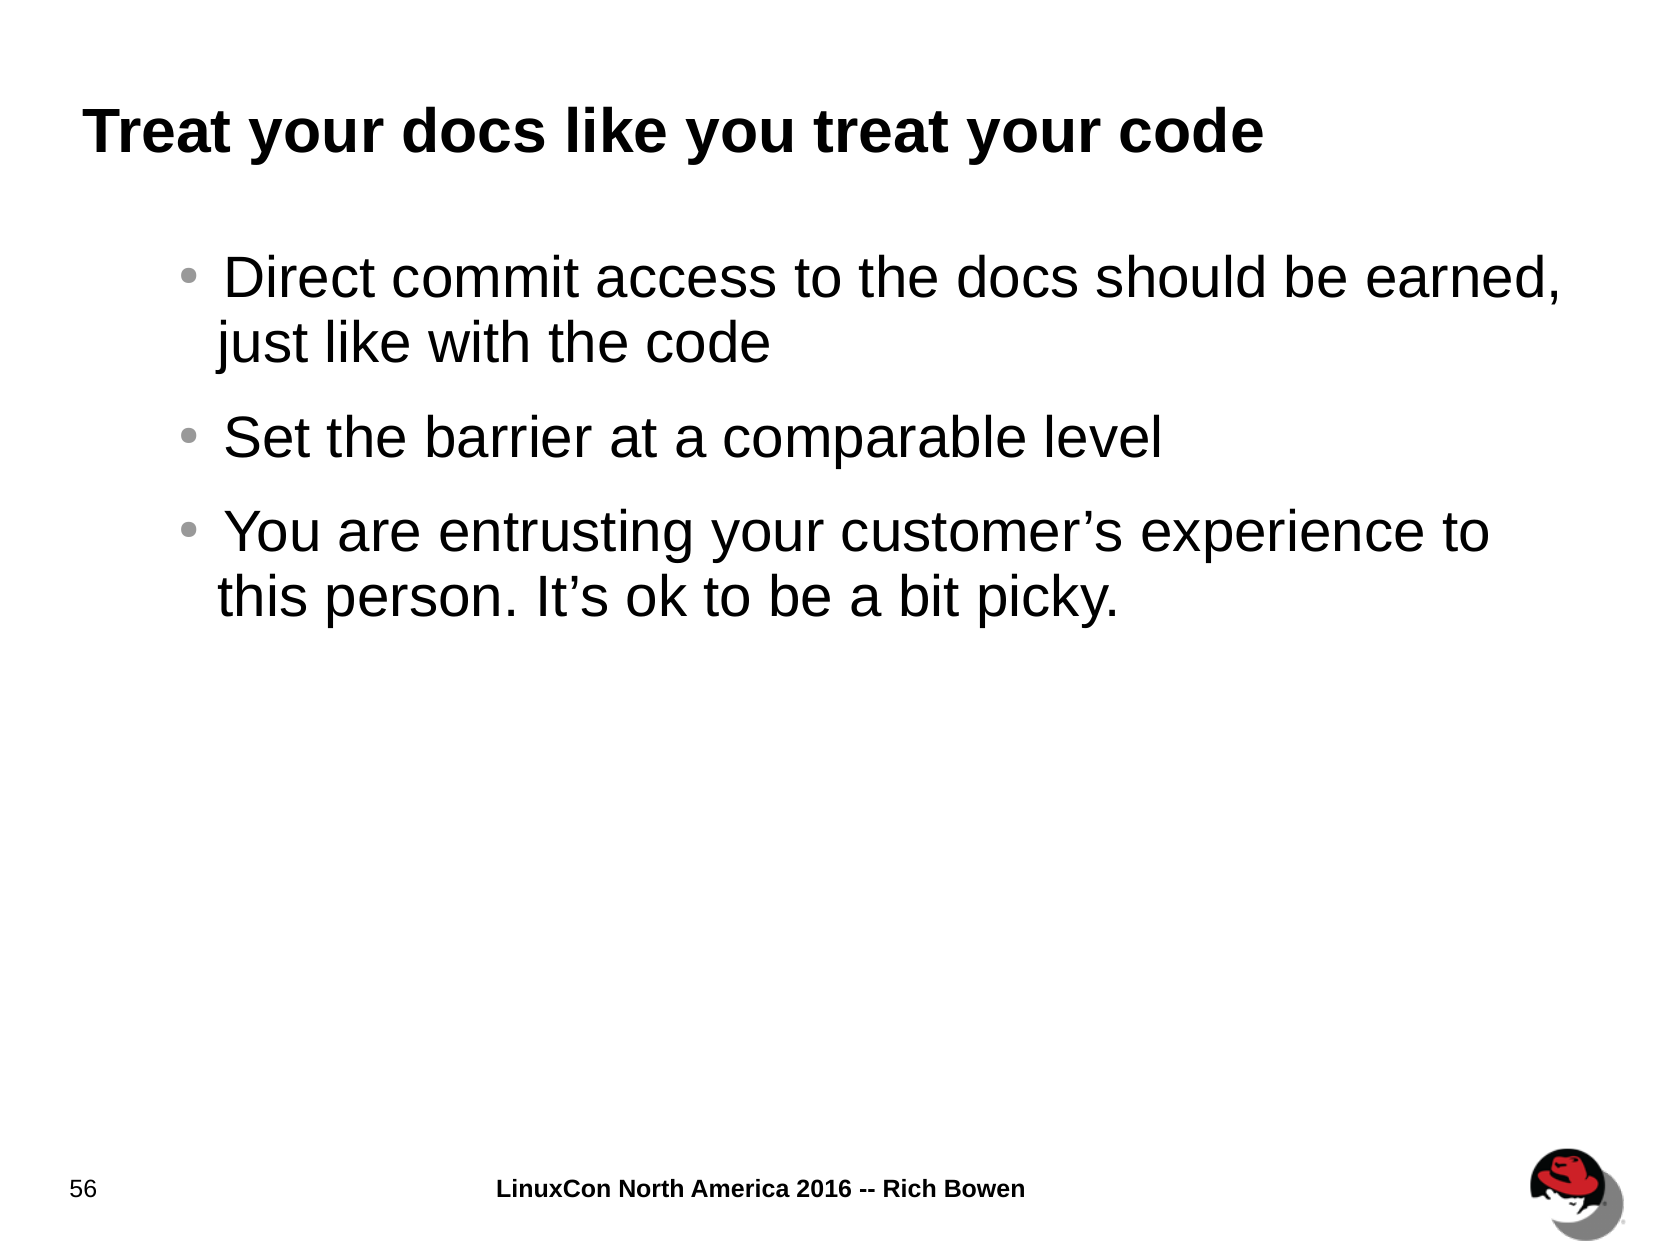

# Treat your docs like you treat your code
Direct commit access to the docs should be earned, just like with the code
Set the barrier at a comparable level
You are entrusting your customer’s experience to this person. It’s ok to be a bit picky.